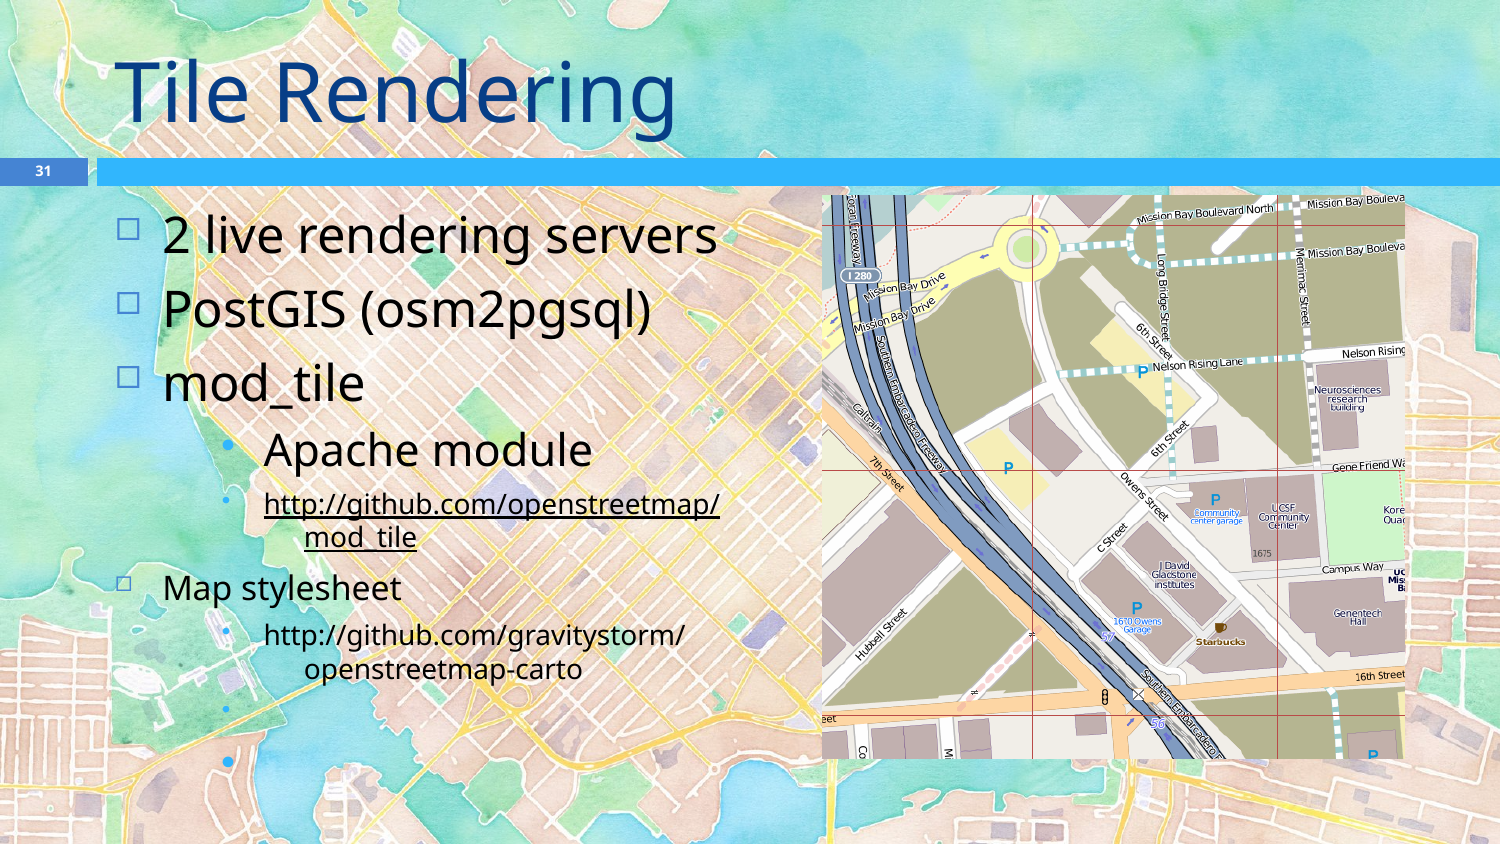

# Tile Rendering
2 live rendering servers
PostGIS (osm2pgsql)
mod_tile
Apache module
http://github.com/openstreetmap/ mod_tile
Map stylesheet
http://github.com/gravitystorm/ openstreetmap-carto